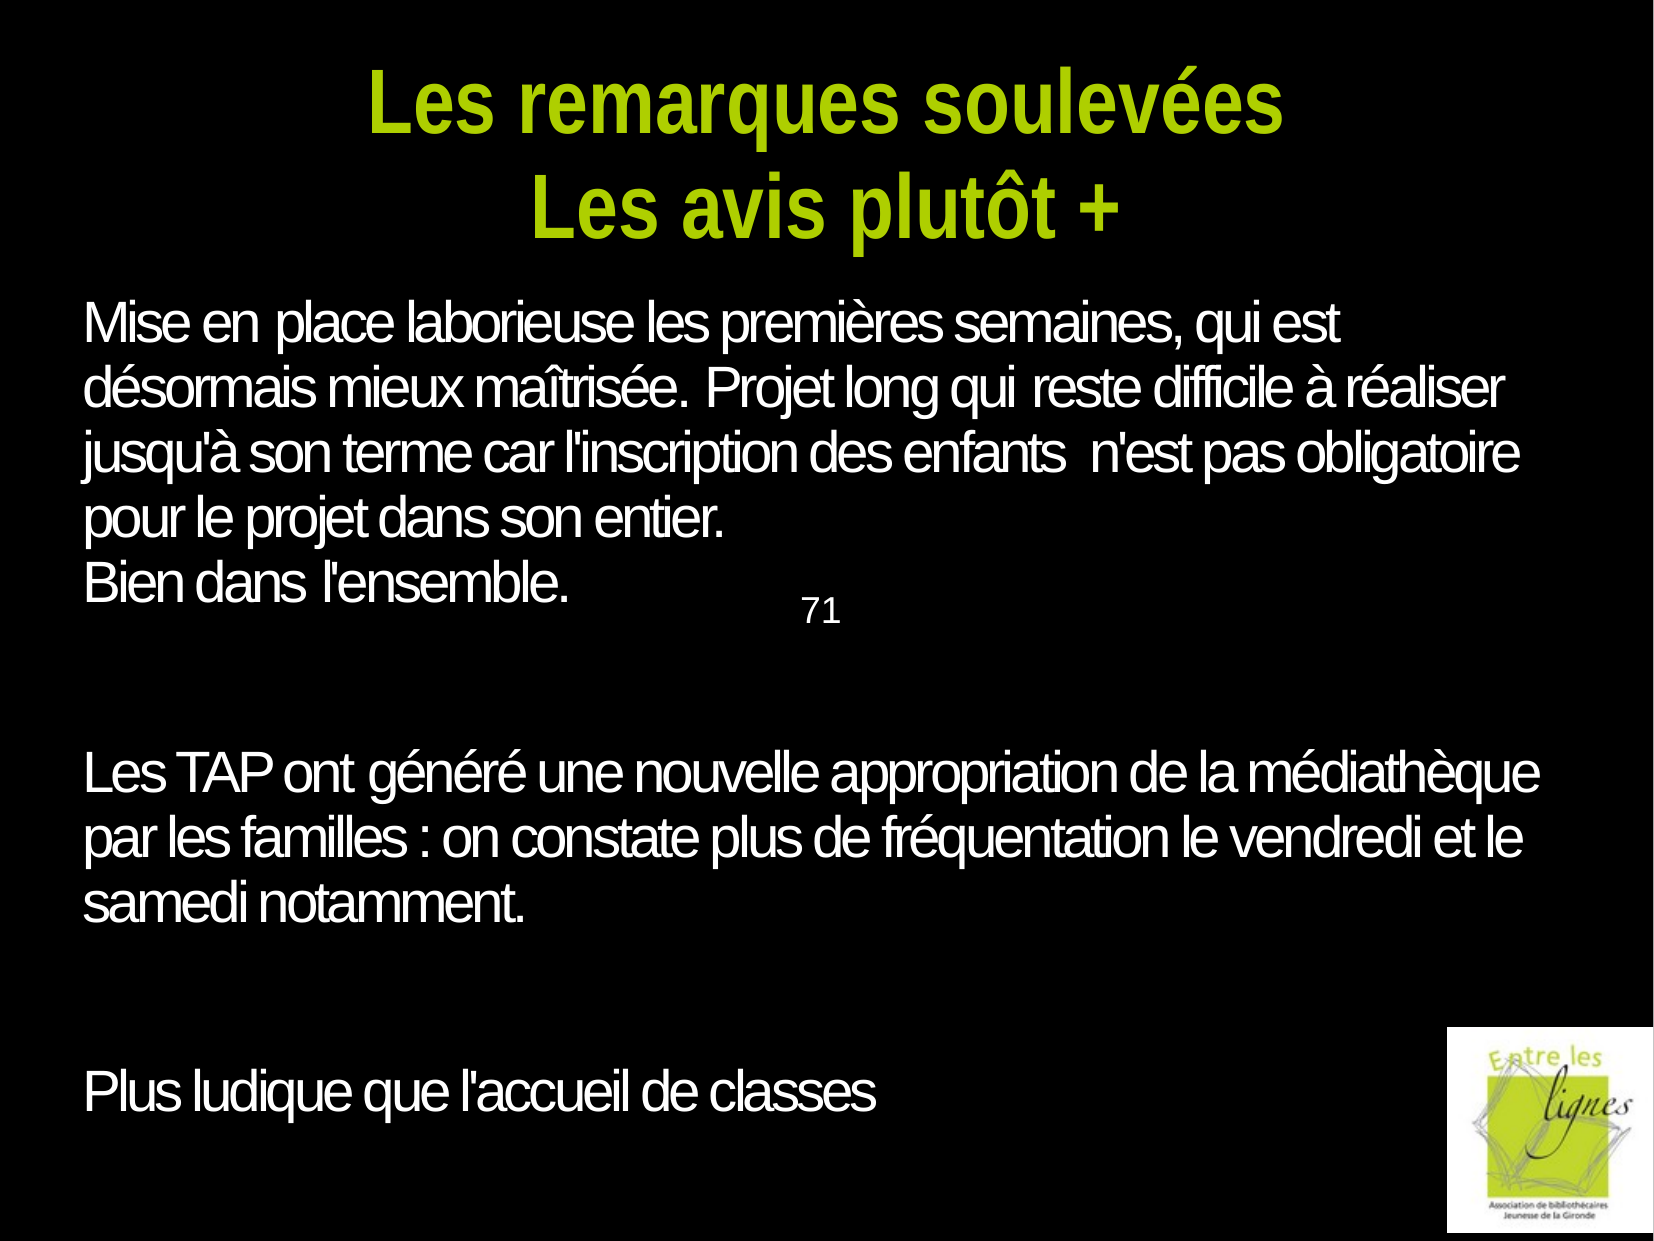

71
# Les remarques soulevées Les avis plutôt +
Mise en place laborieuse les premières semaines, qui est désormais mieux maîtrisée. Projet long qui reste difficile à réaliser jusqu'à son terme car l'inscription des enfants n'est pas obligatoire pour le projet dans son entier. Bien dans l'ensemble.
Les TAP ont généré une nouvelle appropriation de la médiathèque par les familles : on constate plus de fréquentation le vendredi et le samedi notamment.
Plus ludique que l'accueil de classes